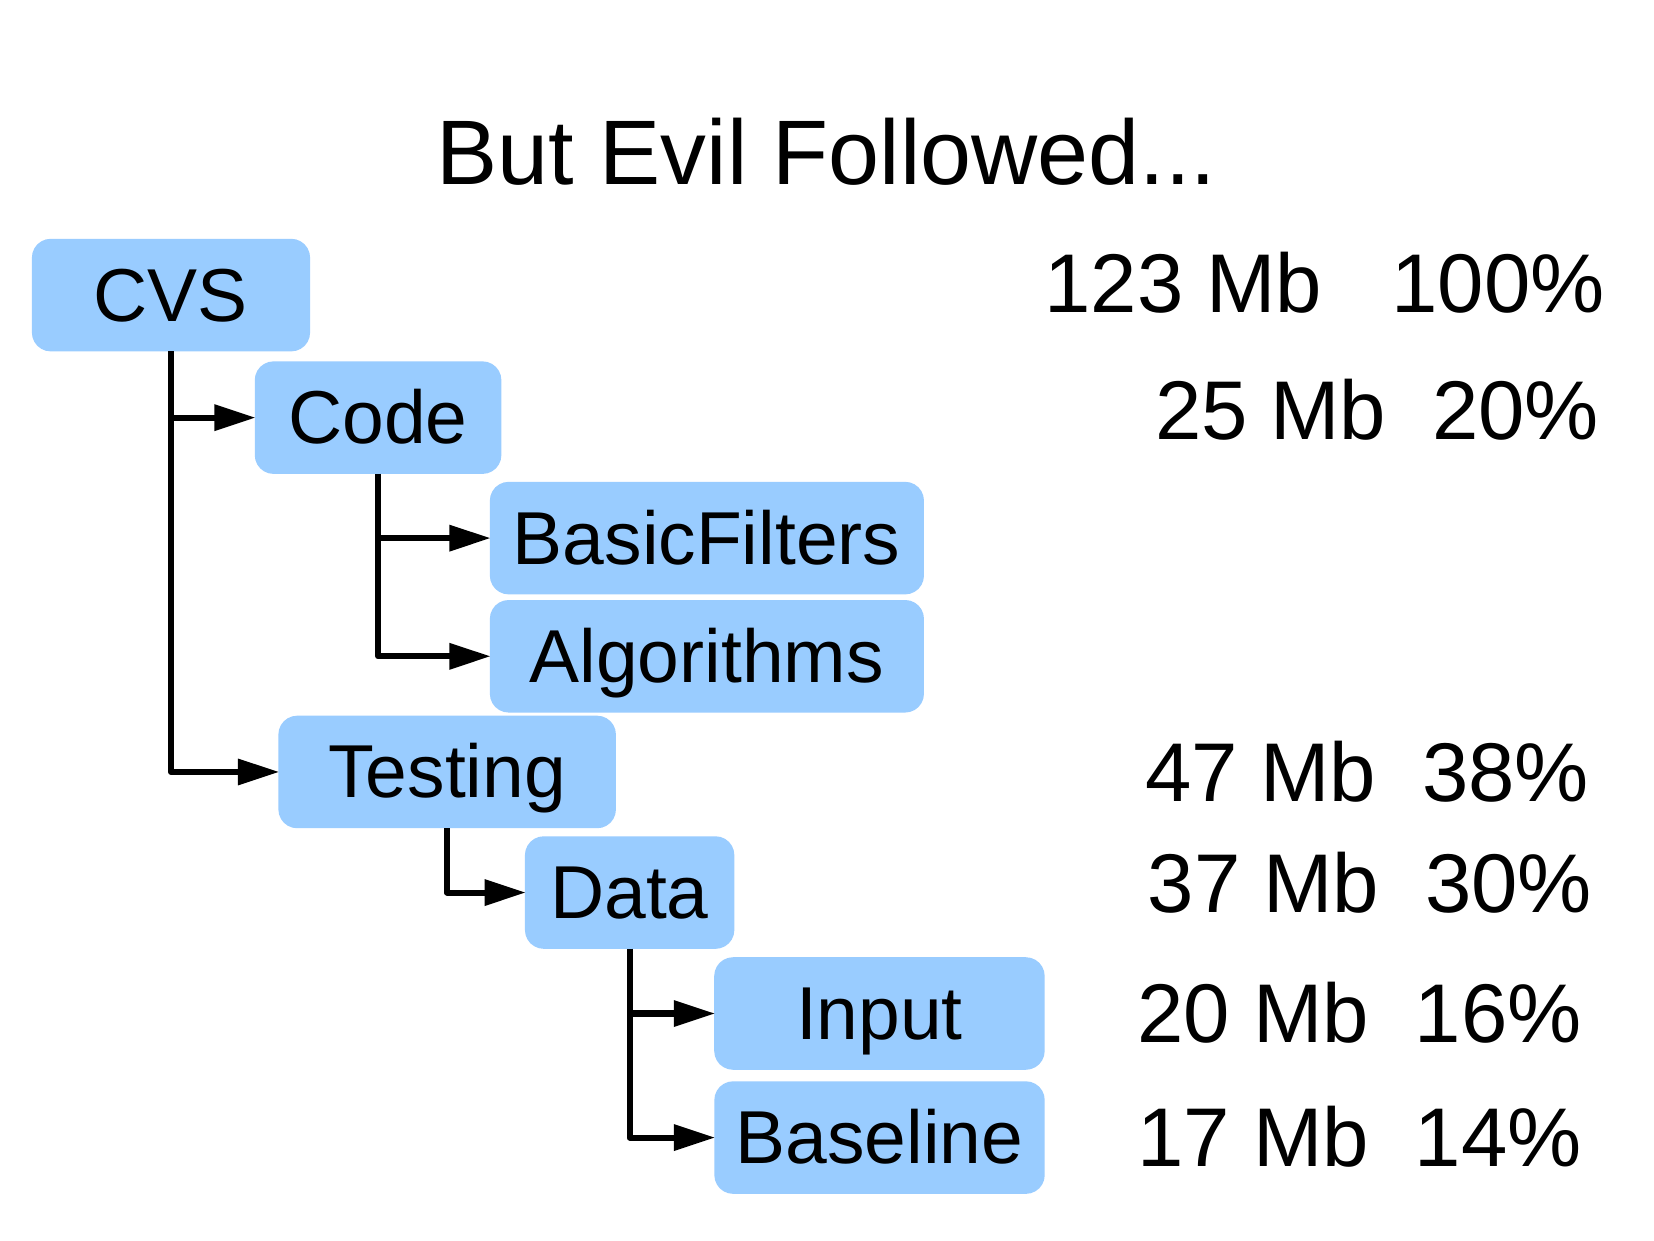

# But Evil Followed...
123 Mb 100%
CVS
25 Mb 20%
Code
BasicFilters
Algorithms
Testing
47 Mb 38%
37 Mb 30%
Data
Input
20 Mb 16%
Baseline
17 Mb 14%